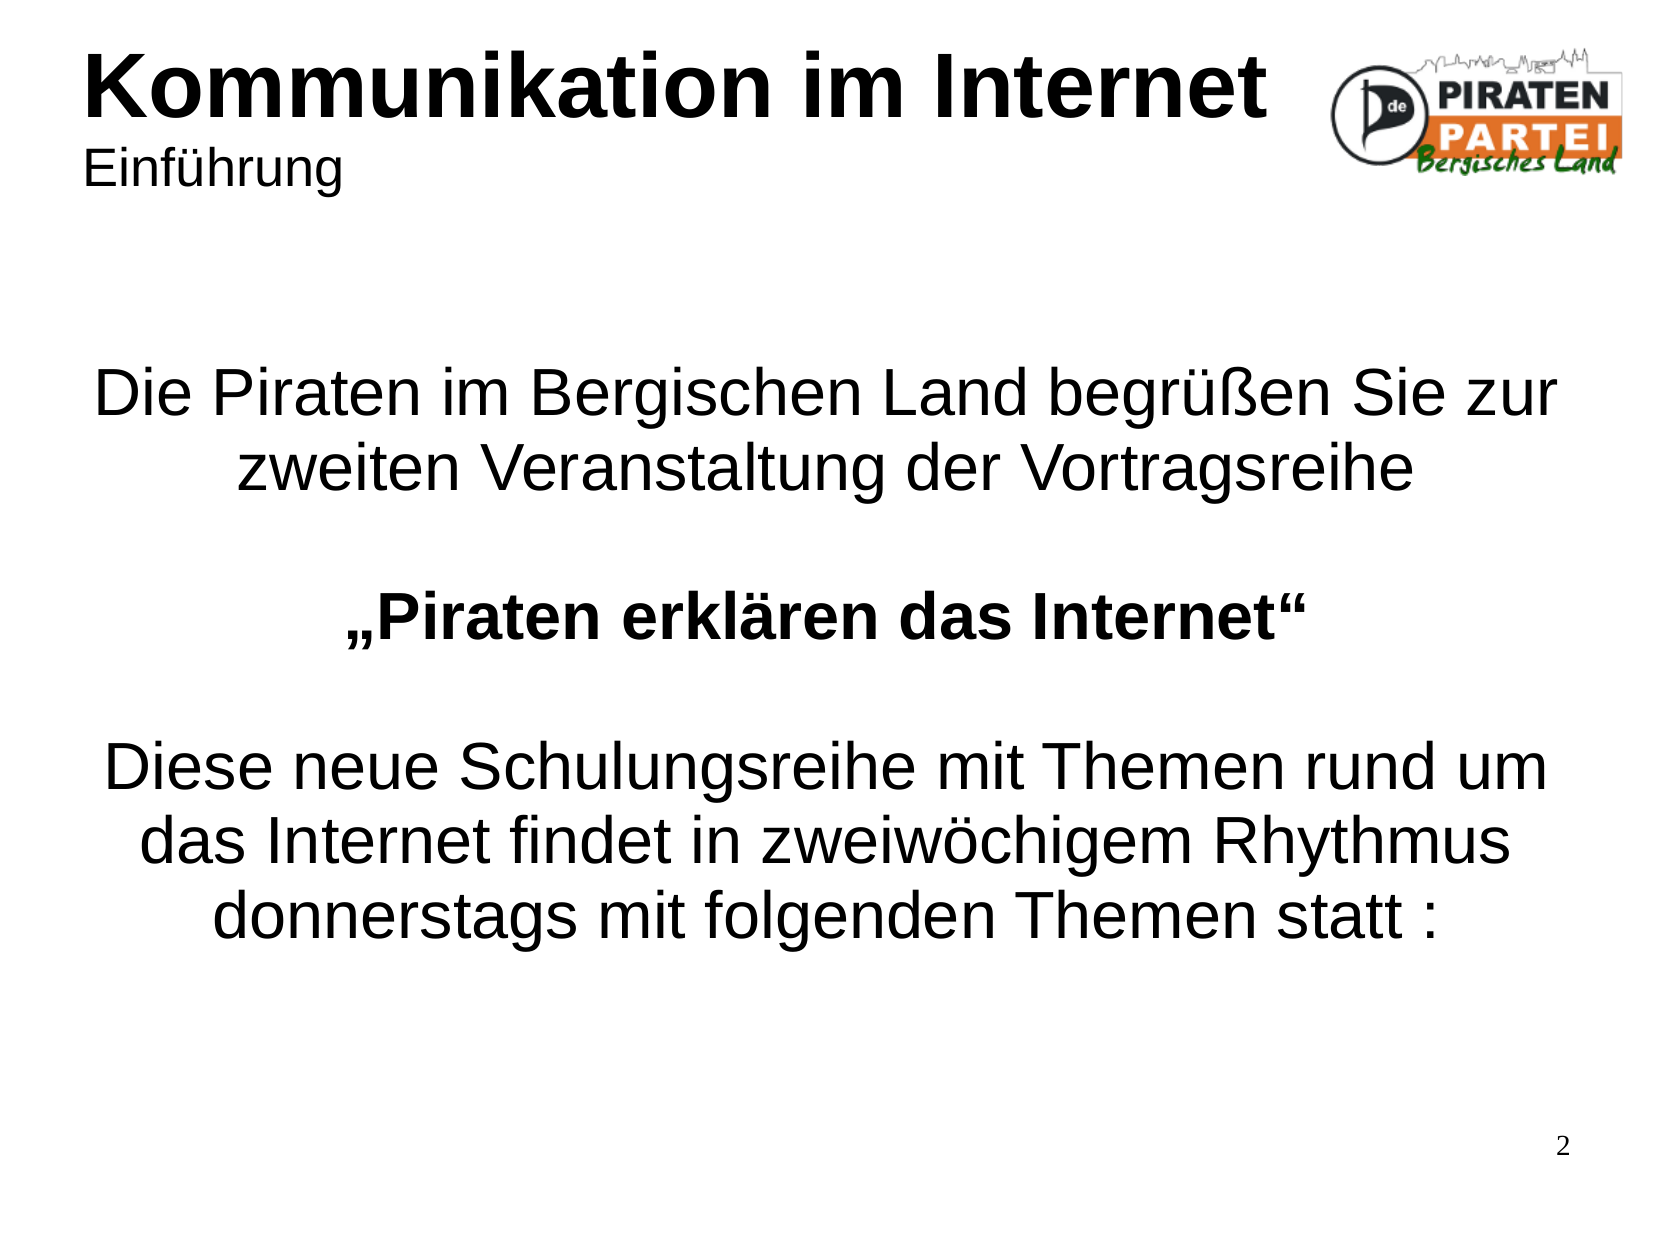

# Kommunikation im Internet Einführung
Die Piraten im Bergischen Land begrüßen Sie zur zweiten Veranstaltung der Vortragsreihe
„Piraten erklären das Internet“
Diese neue Schulungsreihe mit Themen rund um das Internet findet in zweiwöchigem Rhythmus donnerstags mit folgenden Themen statt :
2